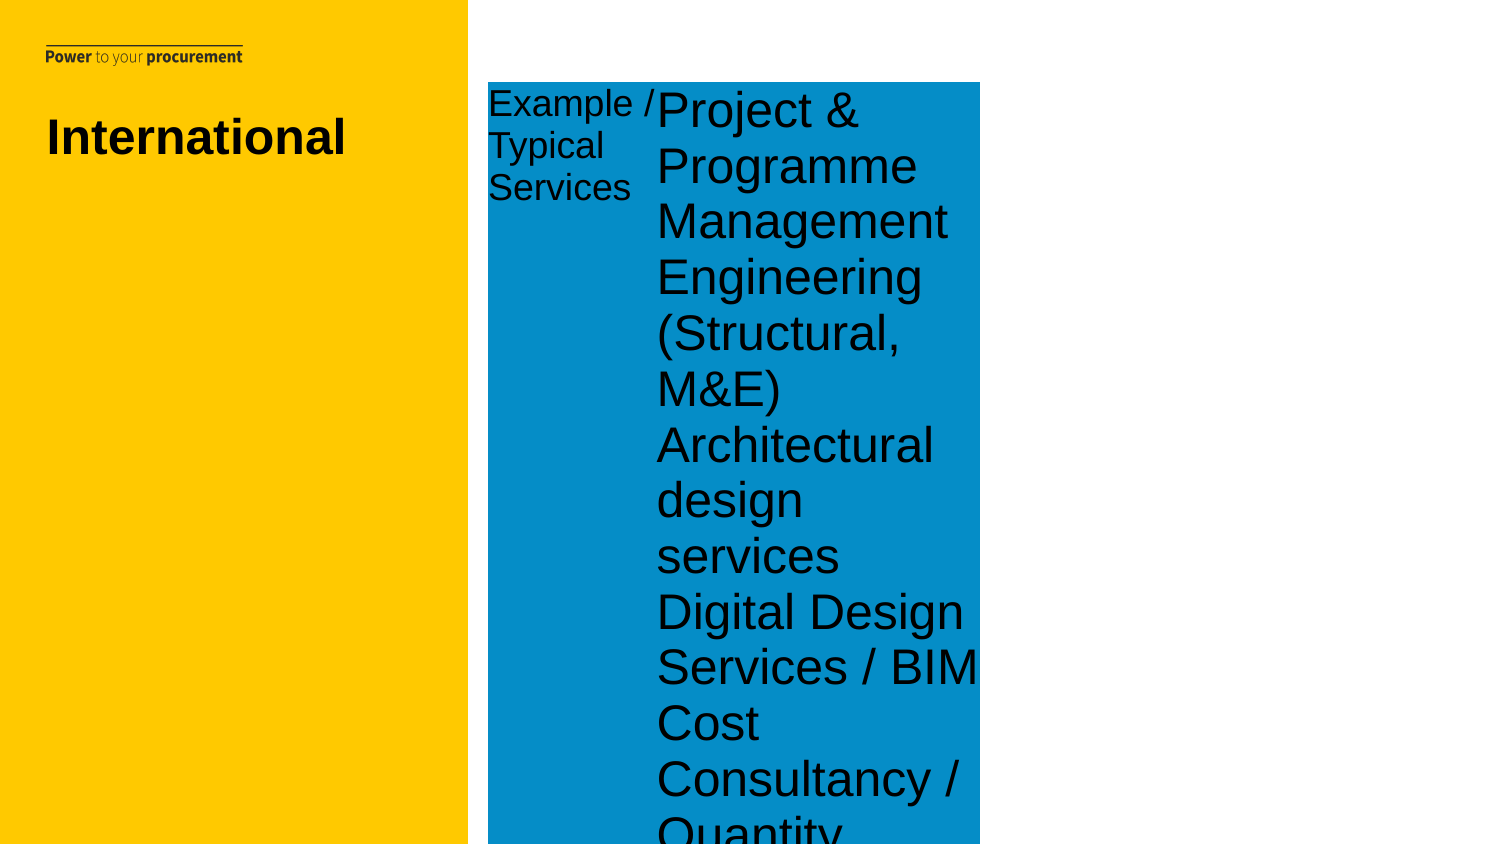

| Example / Typical Services | Project & Programme Management Engineering (Structural, M&E) Architectural design services Digital Design Services / BIM Cost Consultancy / Quantity surveying Environmental & Sustainability Health & Safety |
| --- | --- |
| Number of suppliers | 5-8 |
| Estimated pipeline | £90-£120m |
| Commercial Model | Median Evaluation, Time charge rates RIBA% Fees TBC |
# International